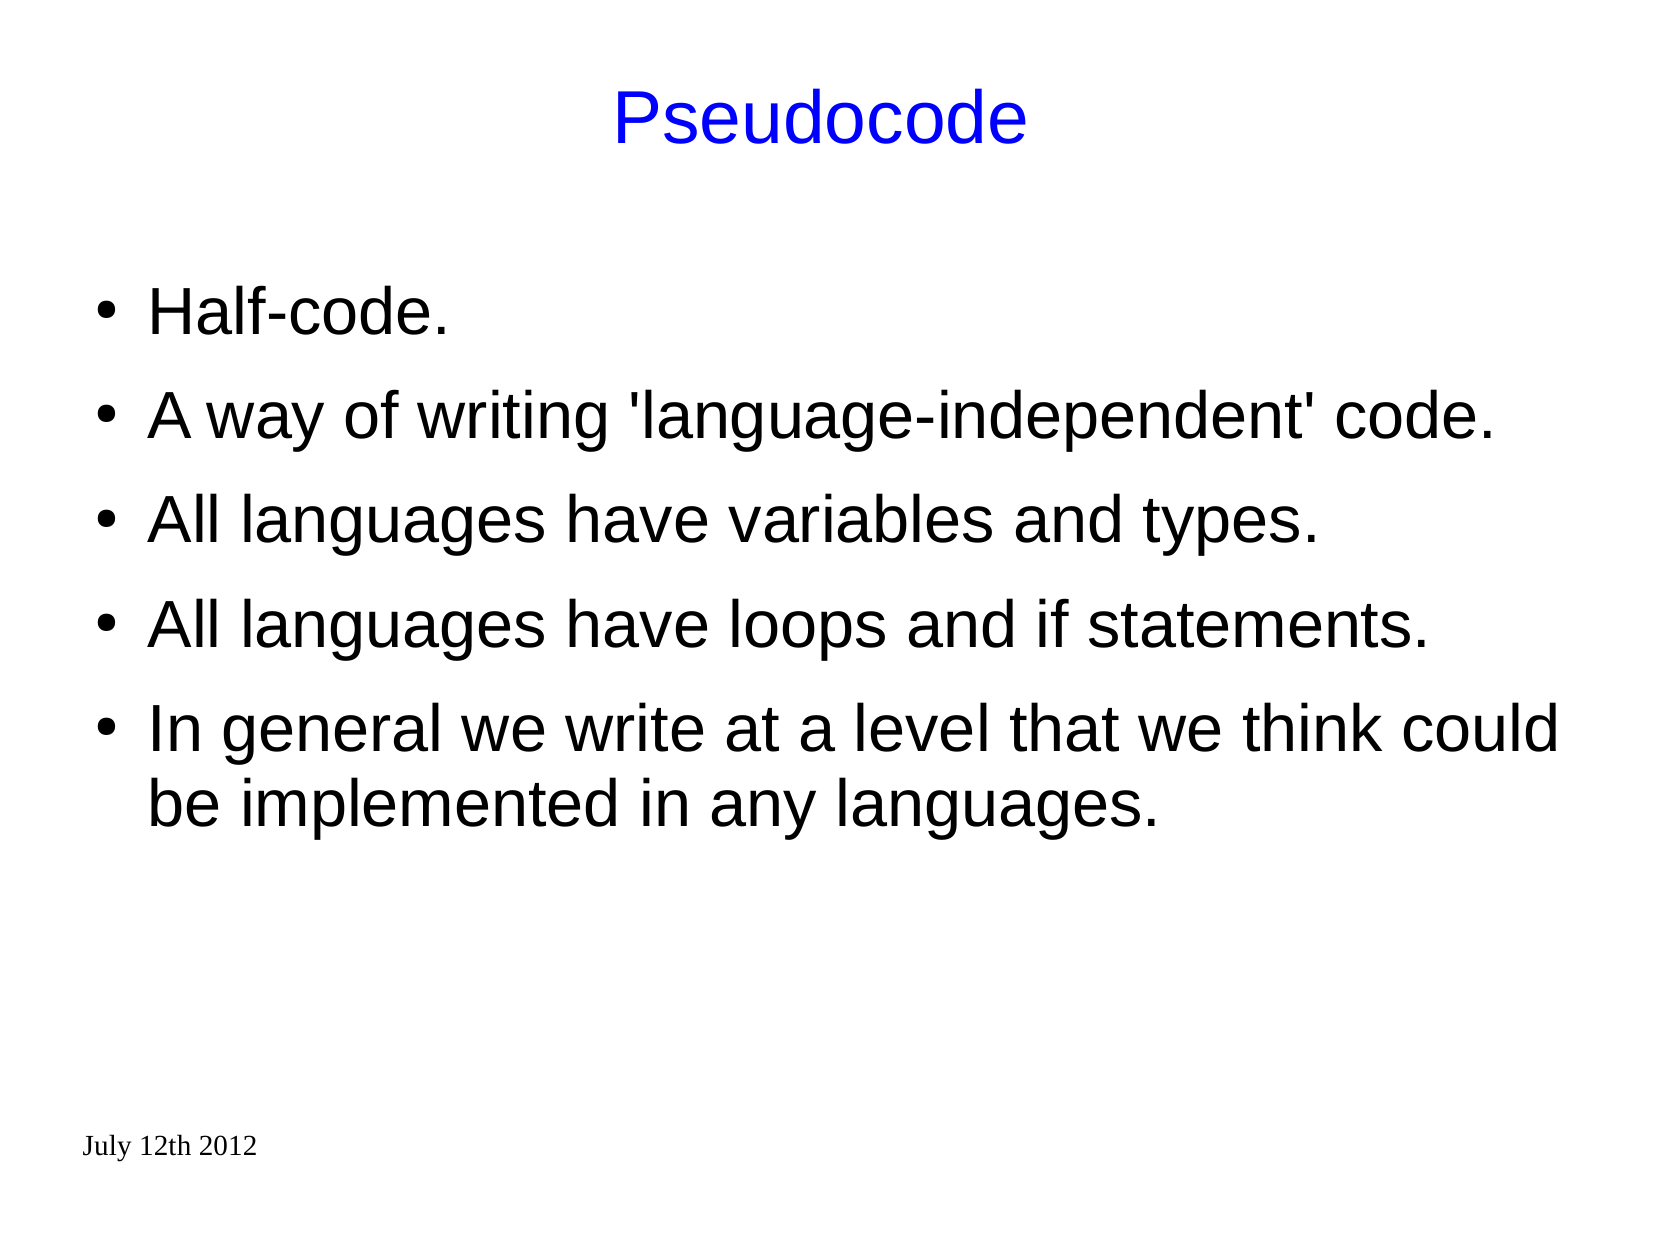

# Pseudocode
Half-code.
A way of writing 'language-independent' code.
All languages have variables and types.
All languages have loops and if statements.
In general we write at a level that we think could be implemented in any languages.
July 12th 2012